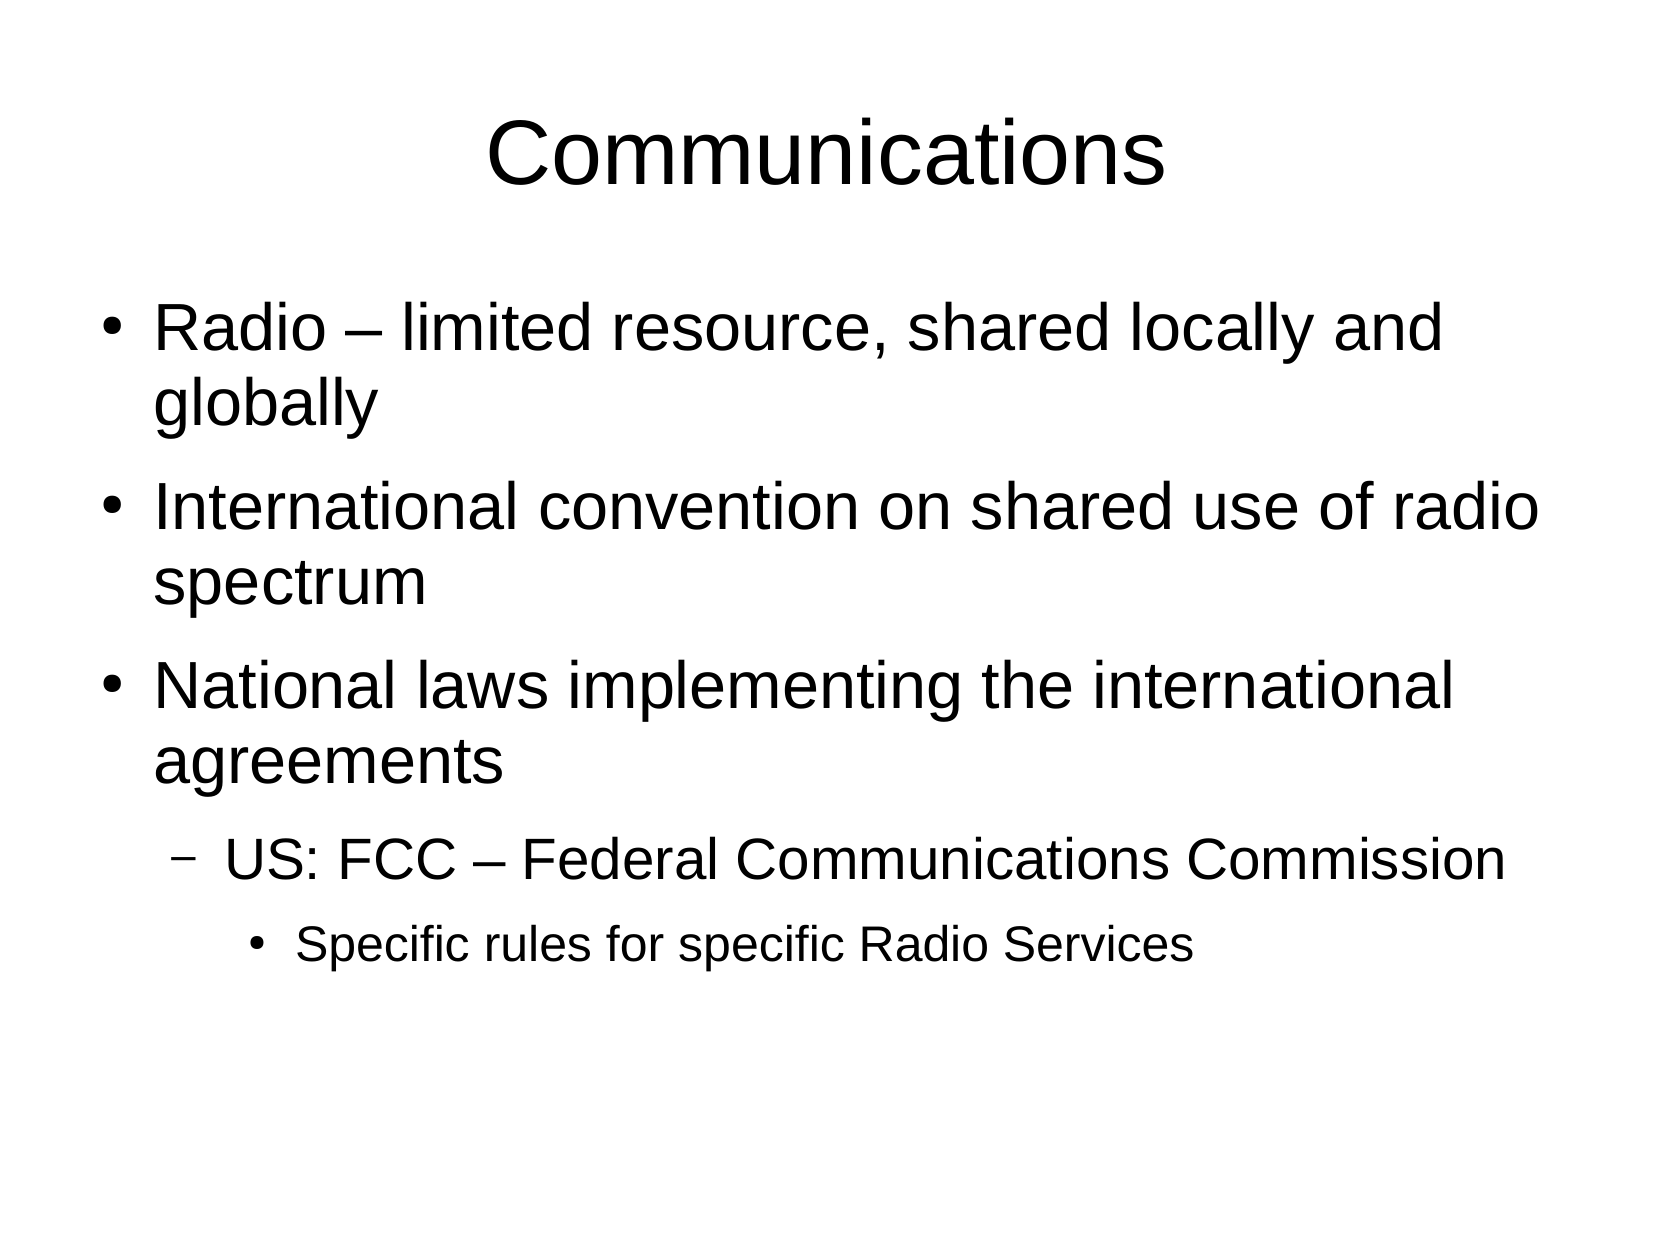

# Communications
Radio – limited resource, shared locally and globally
International convention on shared use of radio spectrum
National laws implementing the international agreements
US: FCC – Federal Communications Commission
Specific rules for specific Radio Services